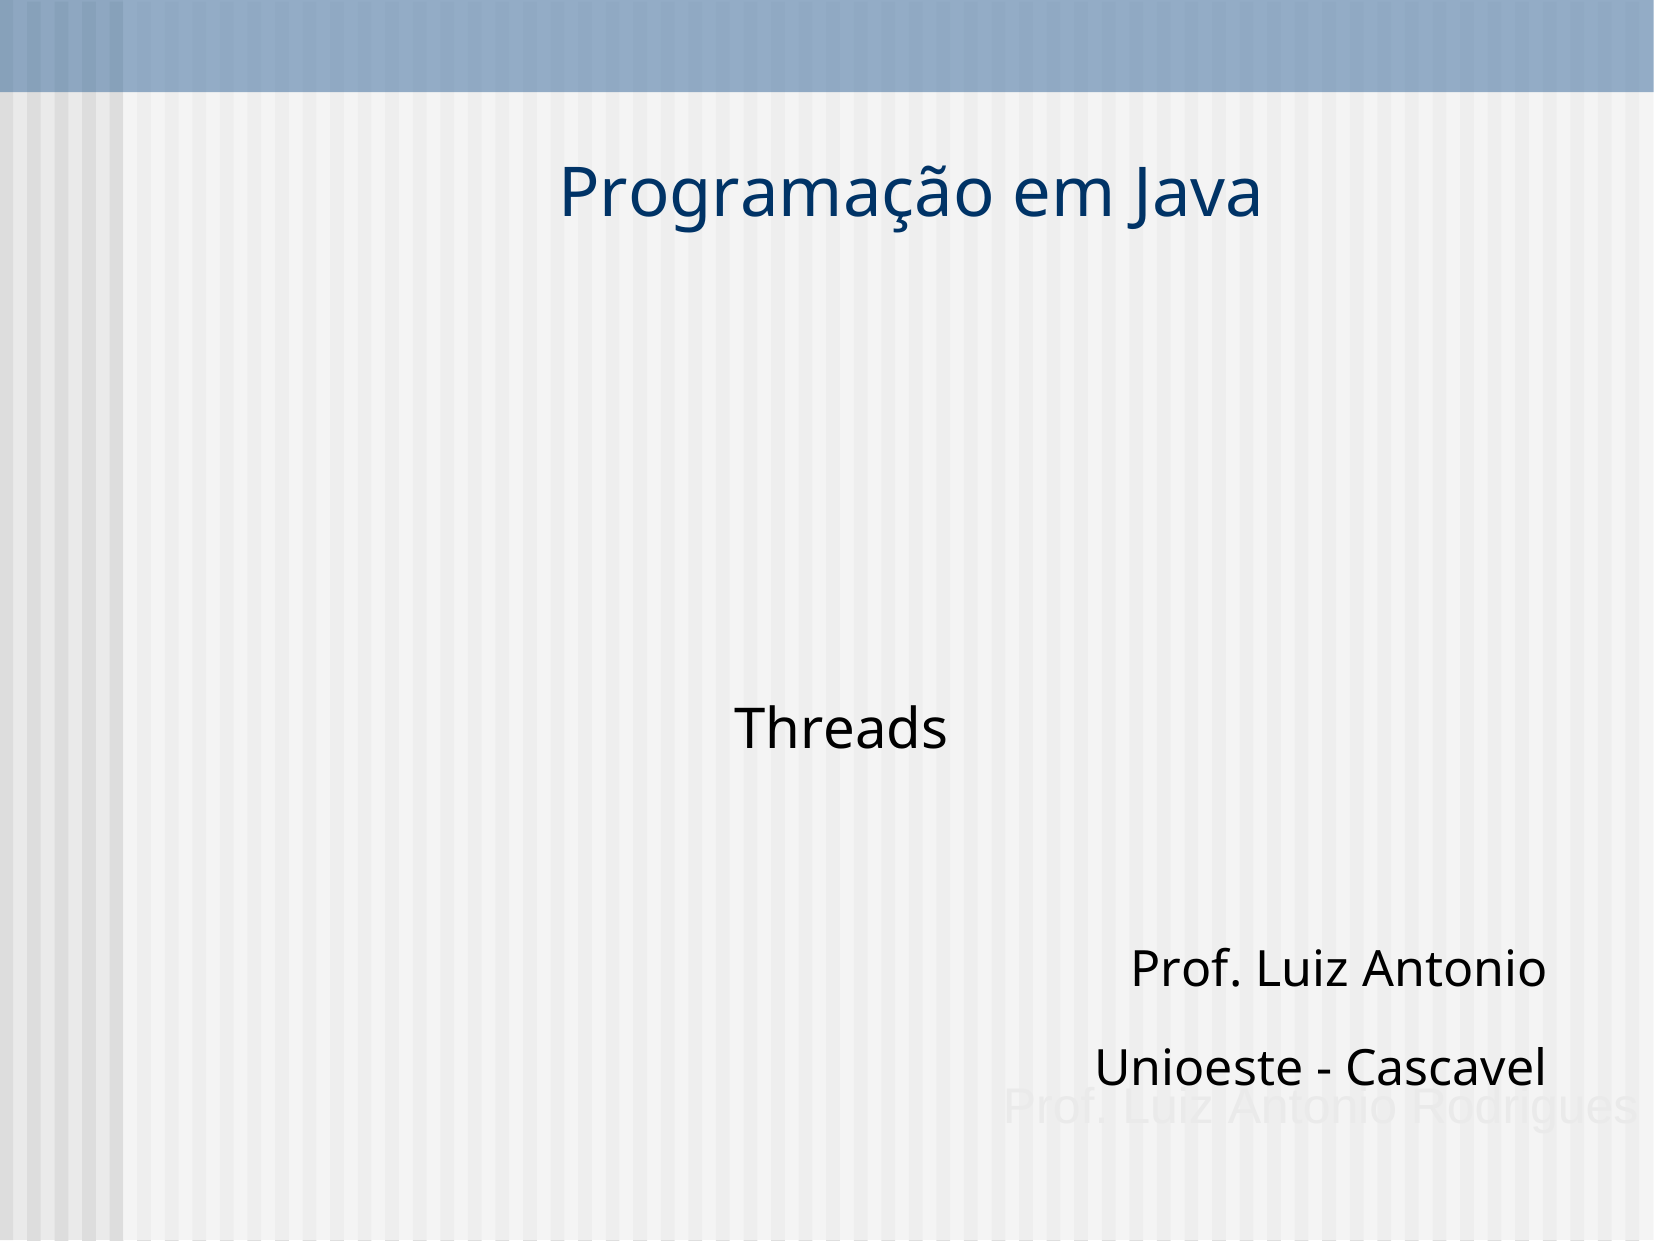

# Programação em Java
Threads
Prof. Luiz Antonio
Unioeste - Cascavel
Prof. Luiz Antonio Rodrigues
Jpanel e Diagramadores